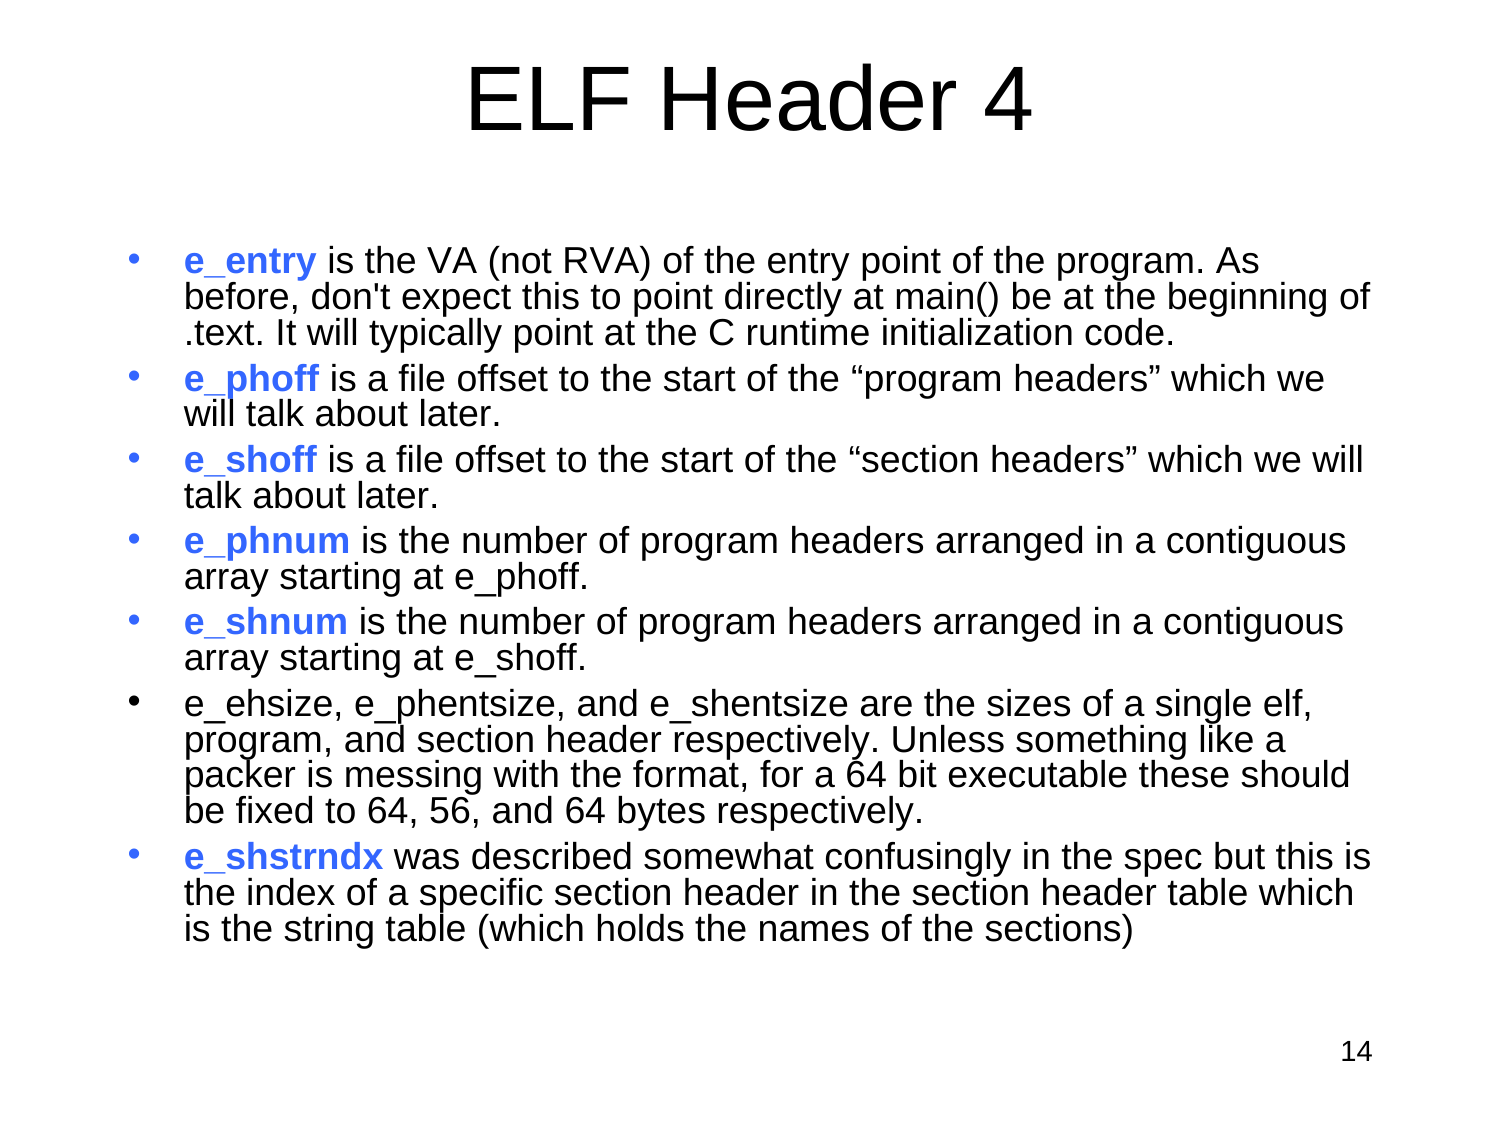

# ELF Header 4
e_entry is the VA (not RVA) of the entry point of the program. As before, don't expect this to point directly at main() be at the beginning of .text. It will typically point at the C runtime initialization code.
e_phoff is a file offset to the start of the “program headers” which we will talk about later.
e_shoff is a file offset to the start of the “section headers” which we will talk about later.
e_phnum is the number of program headers arranged in a contiguous array starting at e_phoff.
e_shnum is the number of program headers arranged in a contiguous array starting at e_shoff.
e_ehsize, e_phentsize, and e_shentsize are the sizes of a single elf, program, and section header respectively. Unless something like a packer is messing with the format, for a 64 bit executable these should be fixed to 64, 56, and 64 bytes respectively.
e_shstrndx was described somewhat confusingly in the spec but this is the index of a specific section header in the section header table which is the string table (which holds the names of the sections)